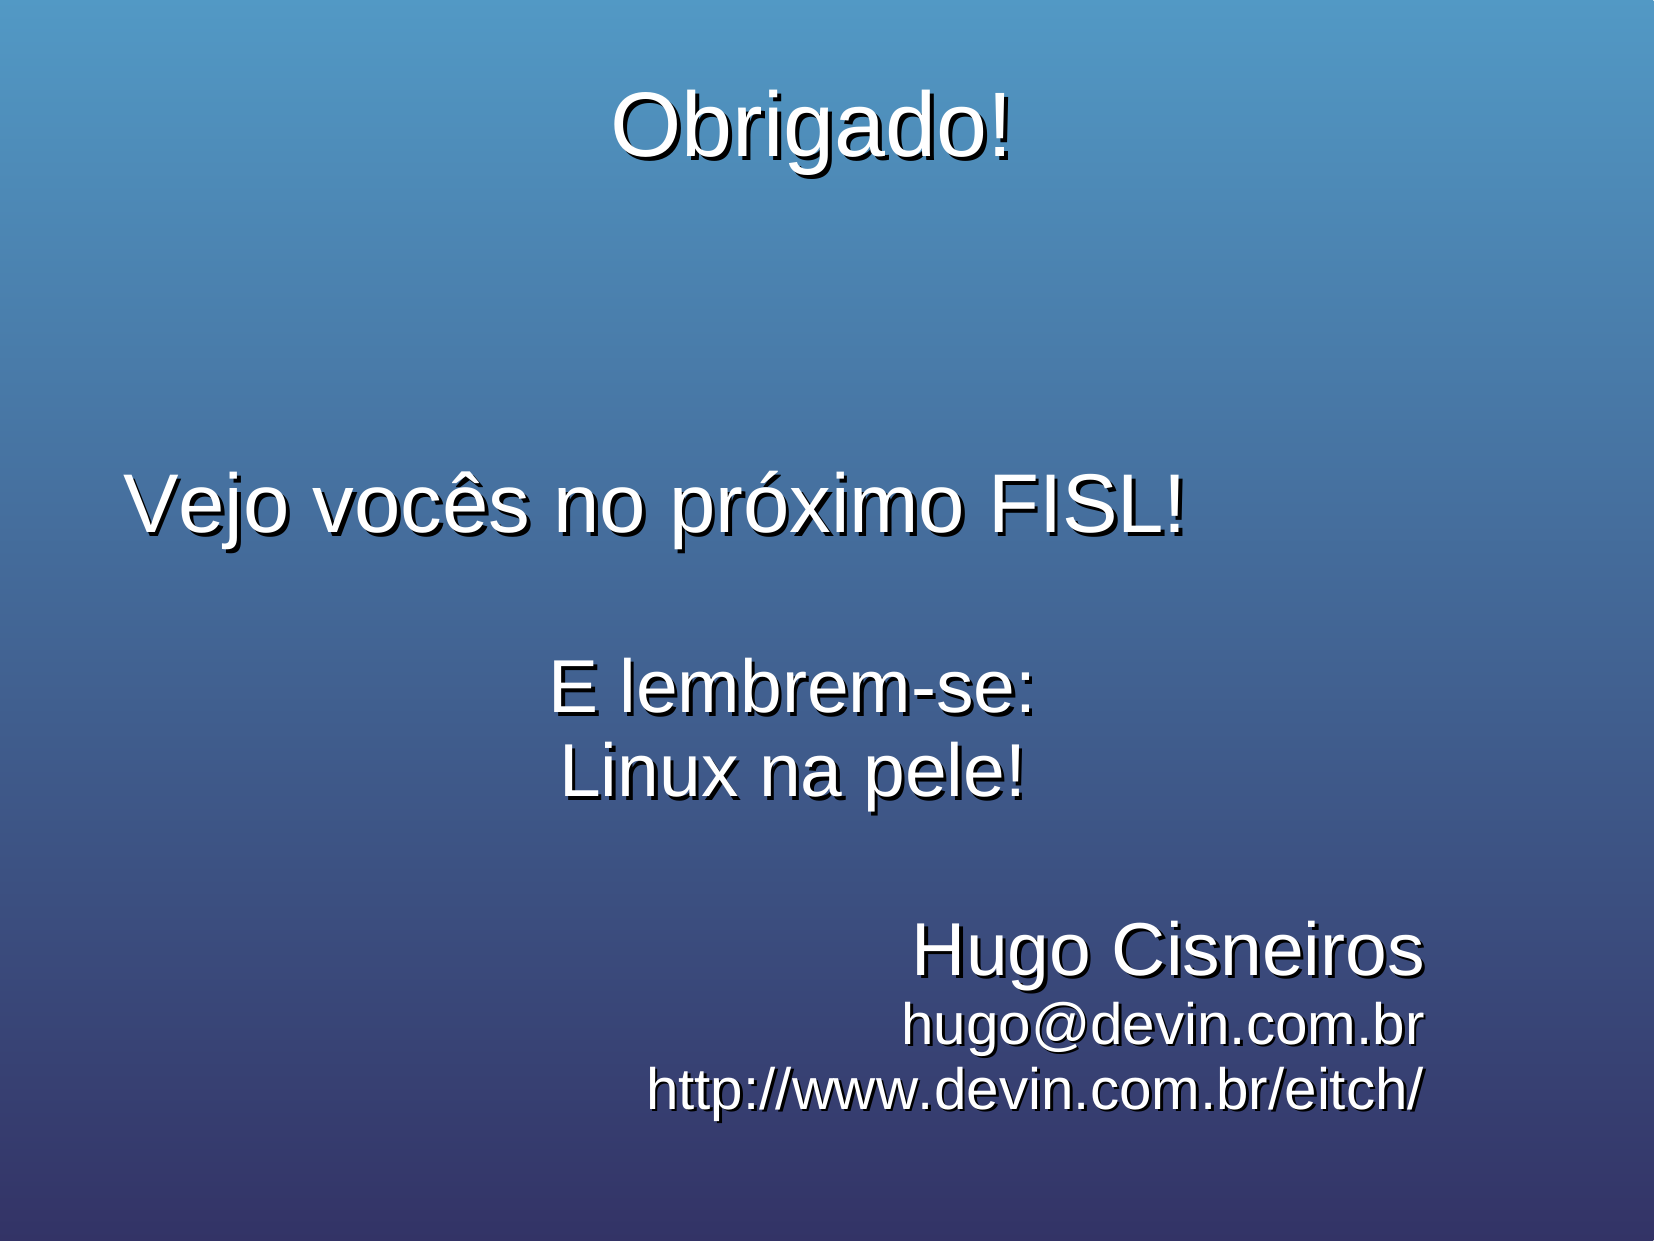

Obrigado!
Vejo vocês no próximo FISL!
E lembrem-se:
Linux na pele!
Hugo Cisneiros
hugo@devin.com.br
http://www.devin.com.br/eitch/